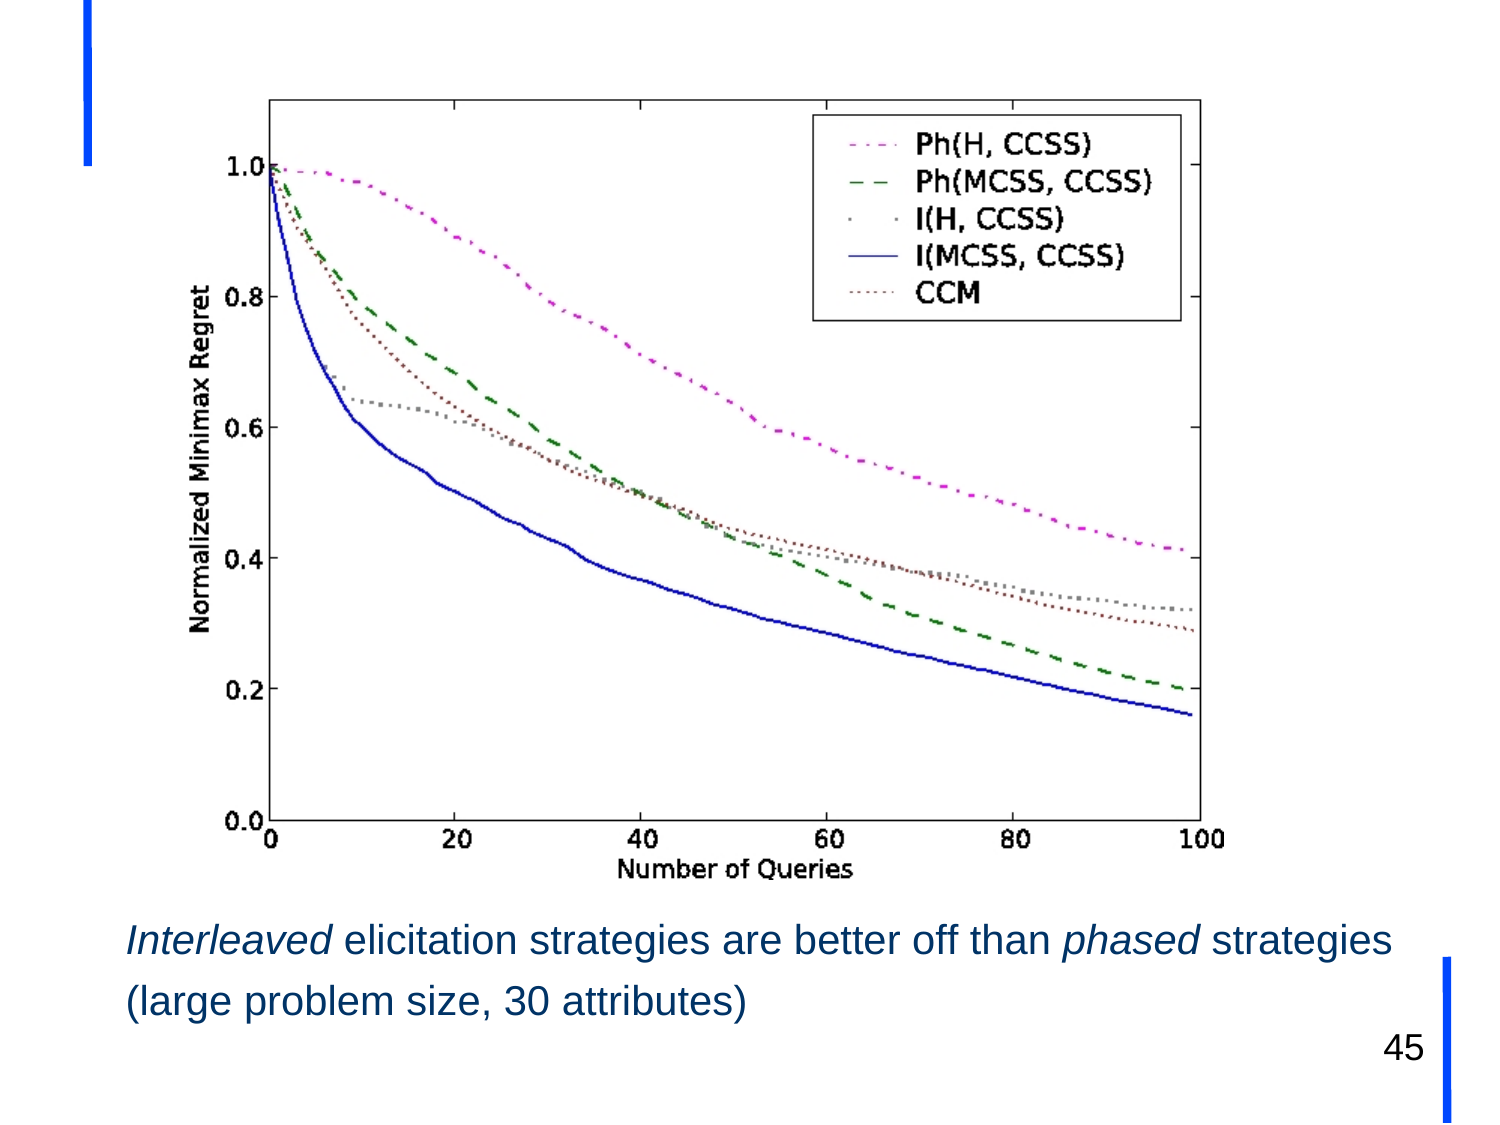

# Interleaved elicitation strategies are better off than phased strategies
 (large problem size, 30 attributes)
45